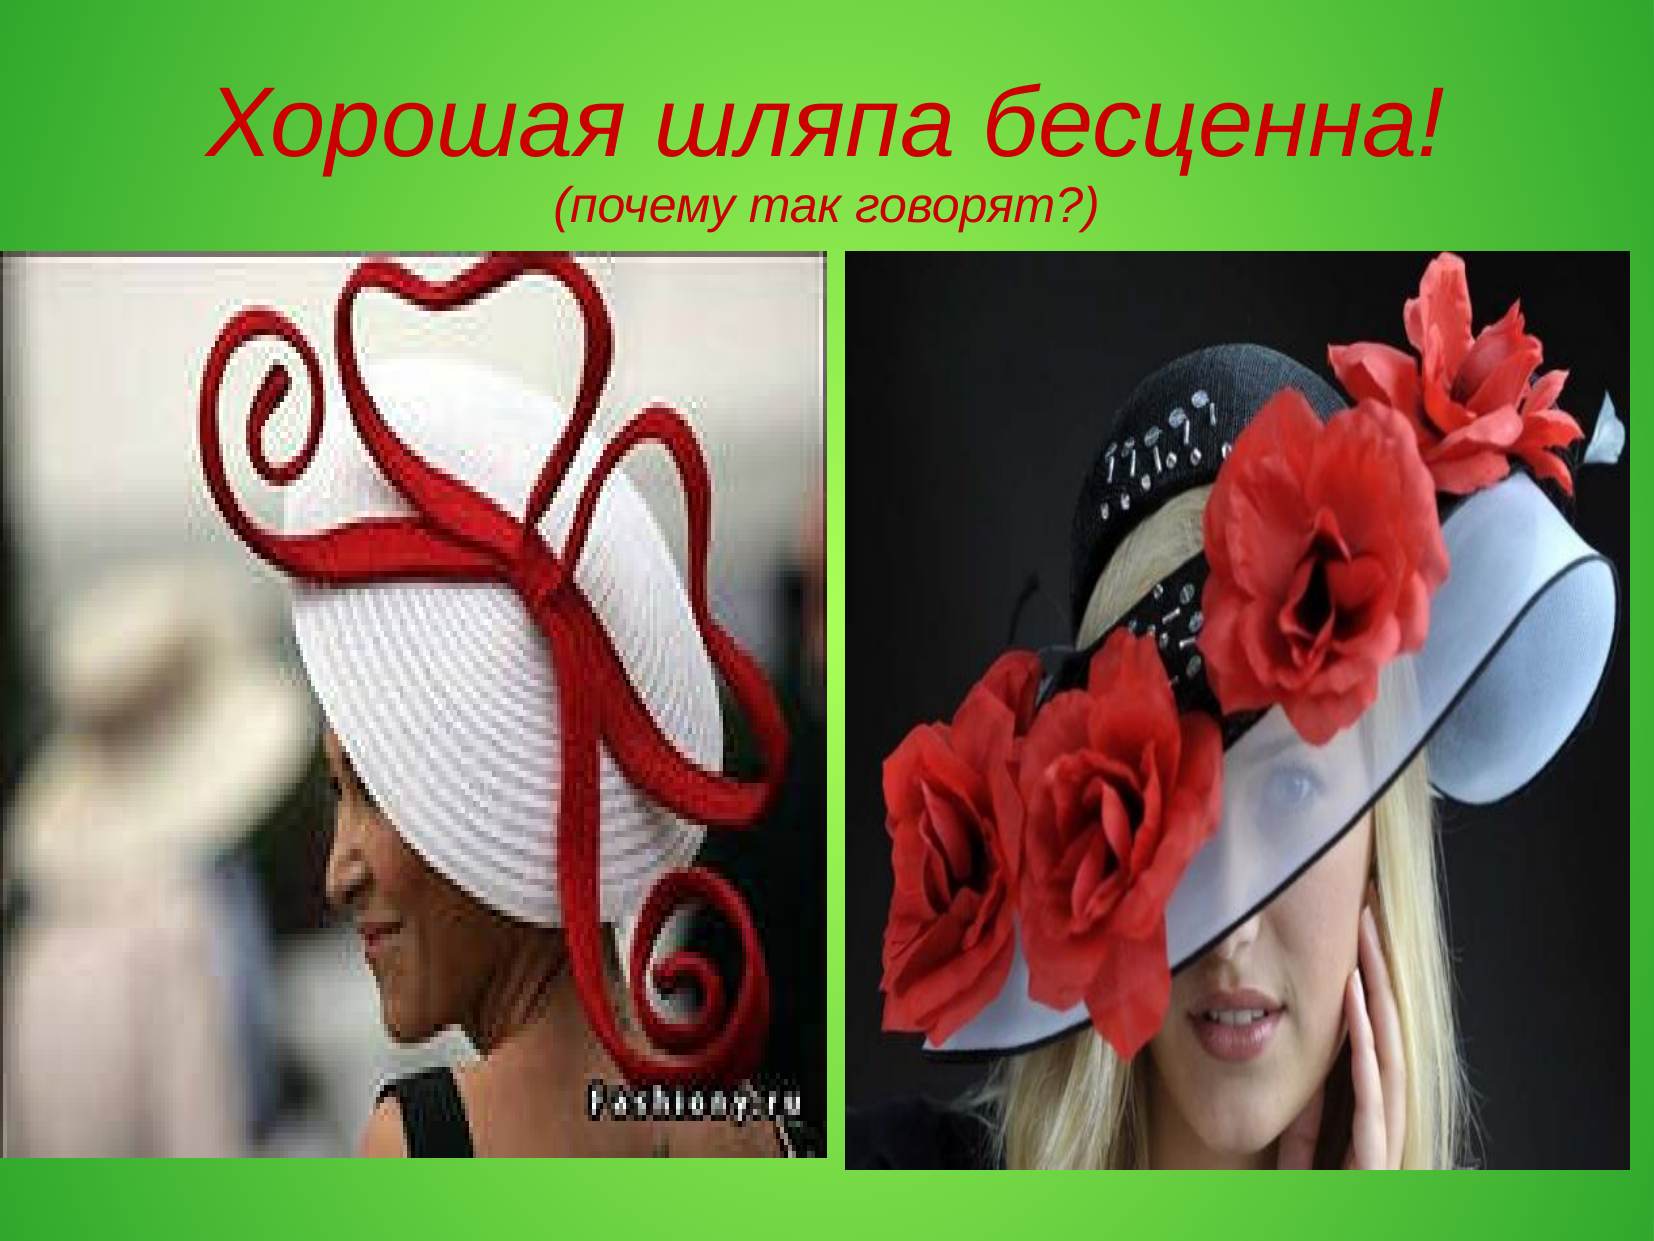

# Хорошая шляпа бесценна! (почему так говорят?)